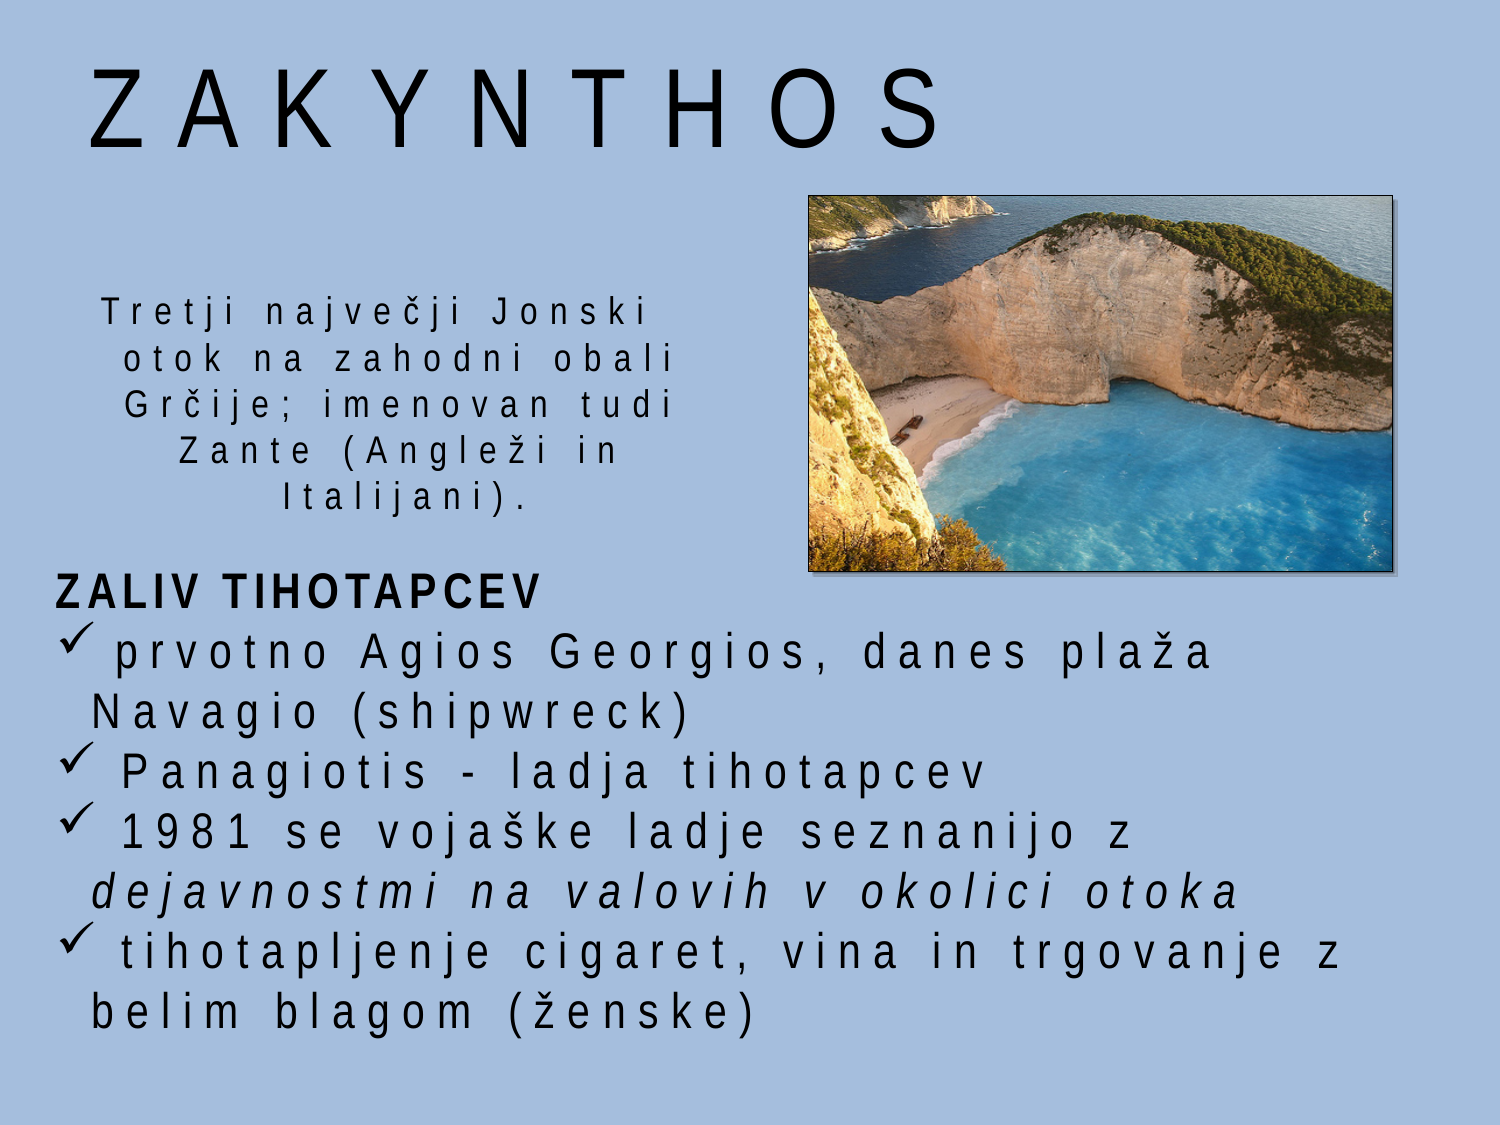

# Z A K Y N T H O S
Tretji največji Jonski otok na zahodni obali Grčije; imenovan tudi Zante (Angleži in Italijani).
ZALIV TIHOTAPCEV
 prvotno Agios Georgios, danes plaža Navagio (shipwreck)
 Panagiotis - ladja tihotapcev
 1981 se vojaške ladje seznanijo z dejavnostmi na valovih v okolici otoka
 tihotapljenje cigaret, vina in trgovanje z belim blagom (ženske)